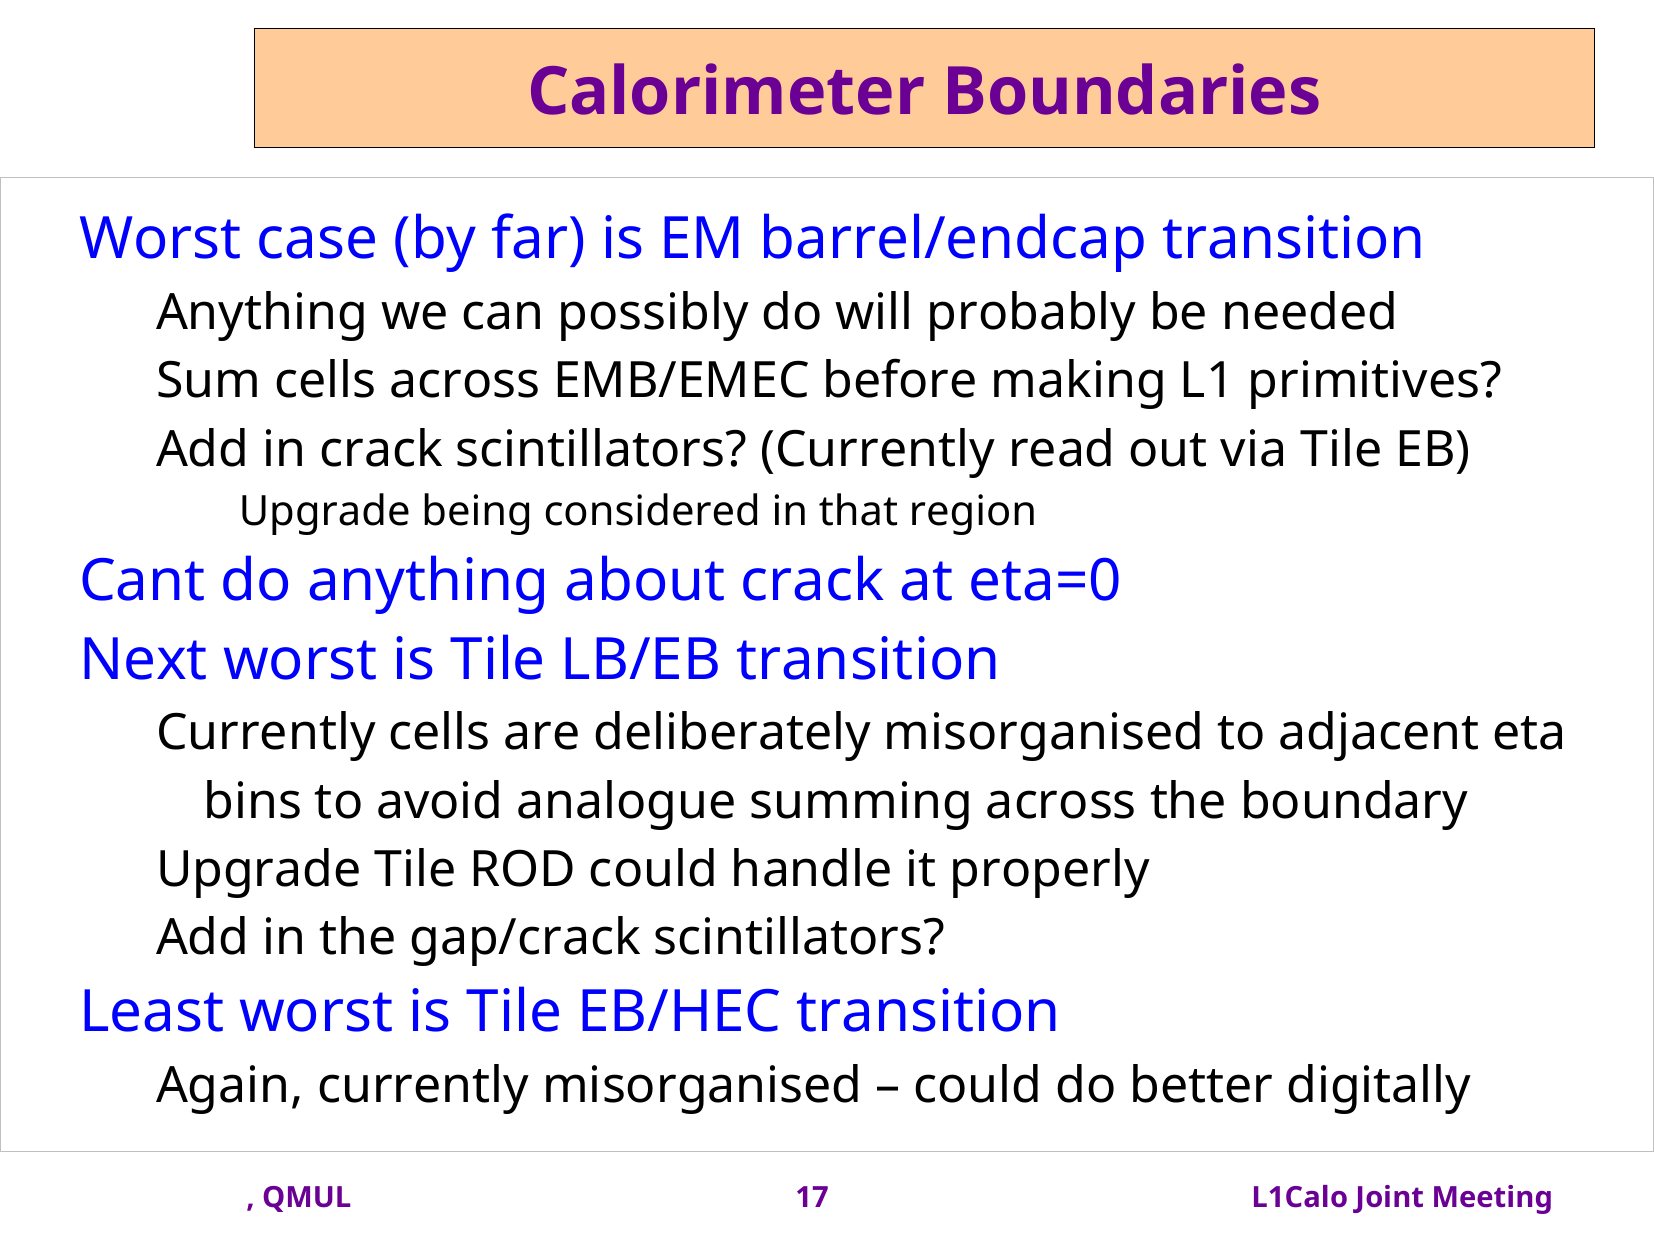

# Calorimeter Boundaries
Worst case (by far) is EM barrel/endcap transition
Anything we can possibly do will probably be needed
Sum cells across EMB/EMEC before making L1 primitives?
Add in crack scintillators? (Currently read out via Tile EB)
Upgrade being considered in that region
Cant do anything about crack at eta=0
Next worst is Tile LB/EB transition
Currently cells are deliberately misorganised to adjacent eta bins to avoid analogue summing across the boundary
Upgrade Tile ROD could handle it properly
Add in the gap/crack scintillators?
Least worst is Tile EB/HEC transition
Again, currently misorganised – could do better digitally